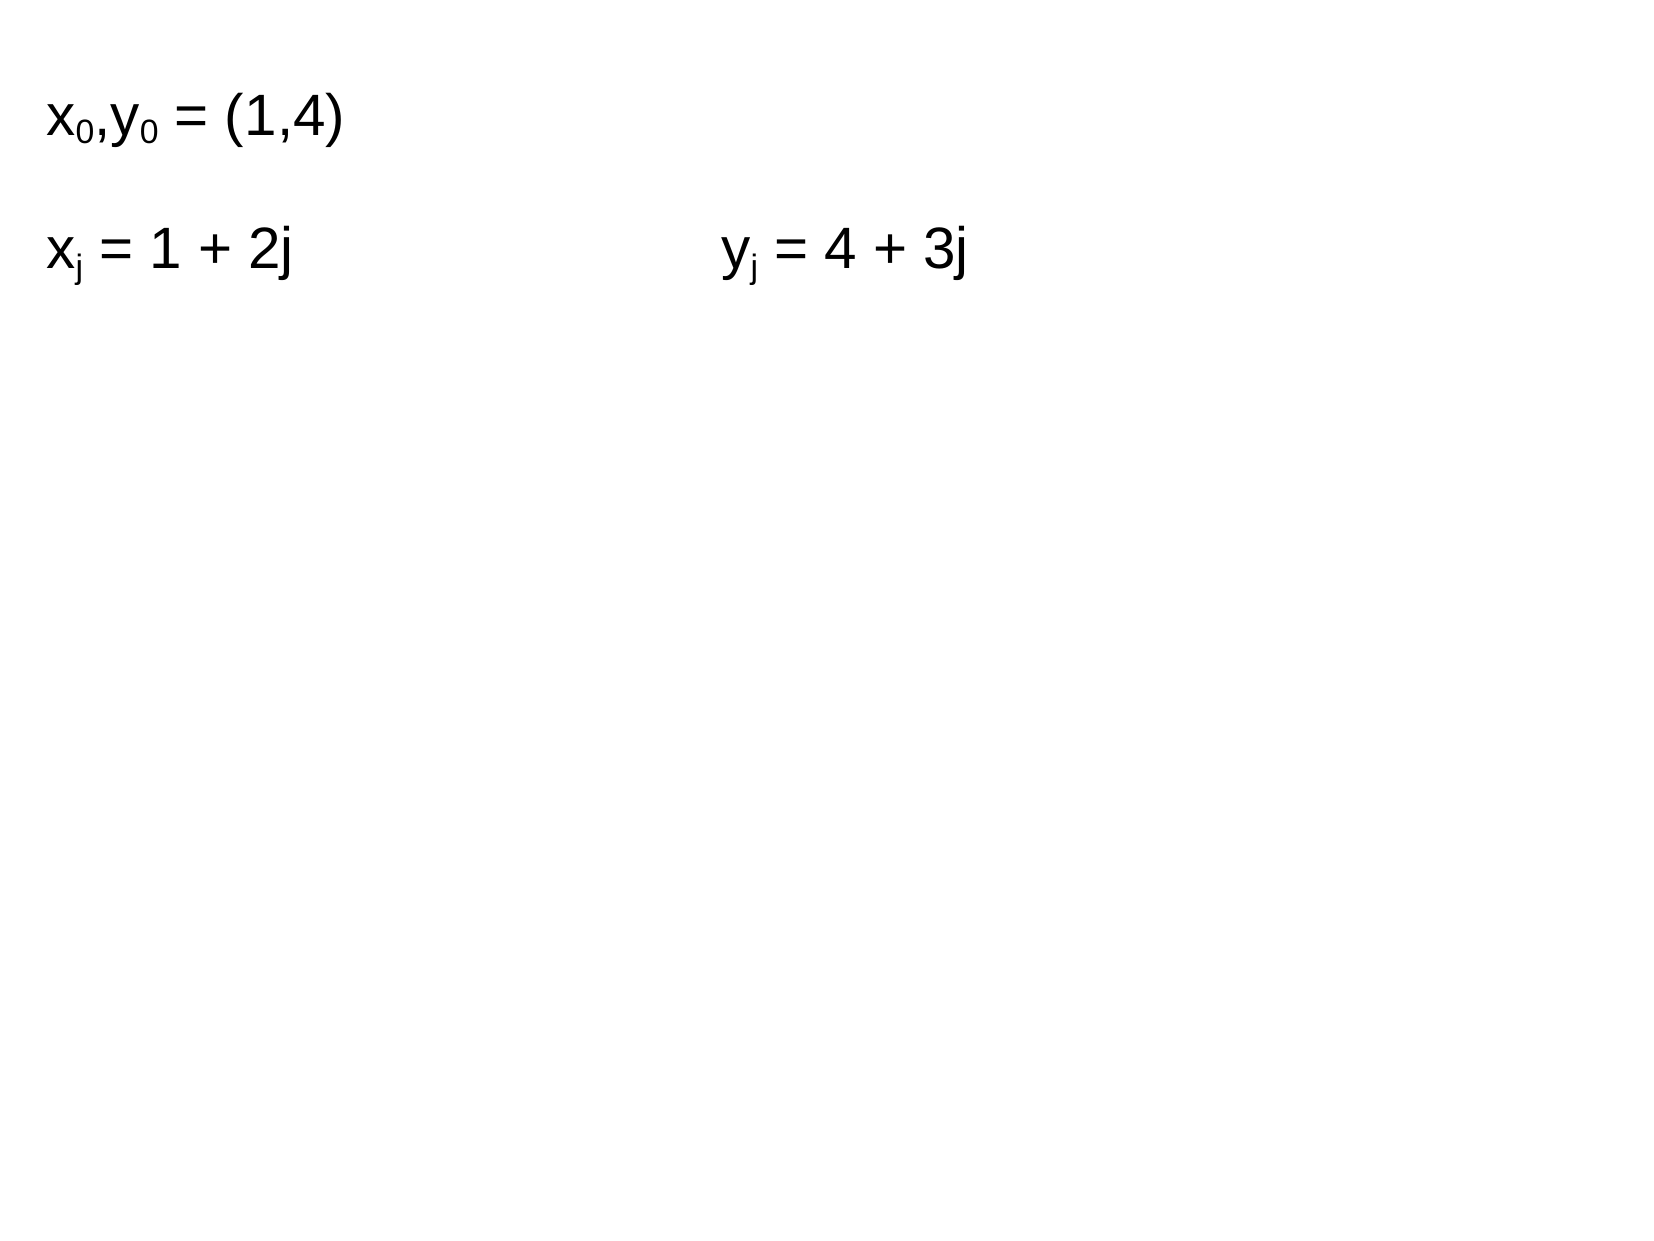

x0,y0 = (1,4)
xj = 1 + 2j	 					yj = 4 + 3j